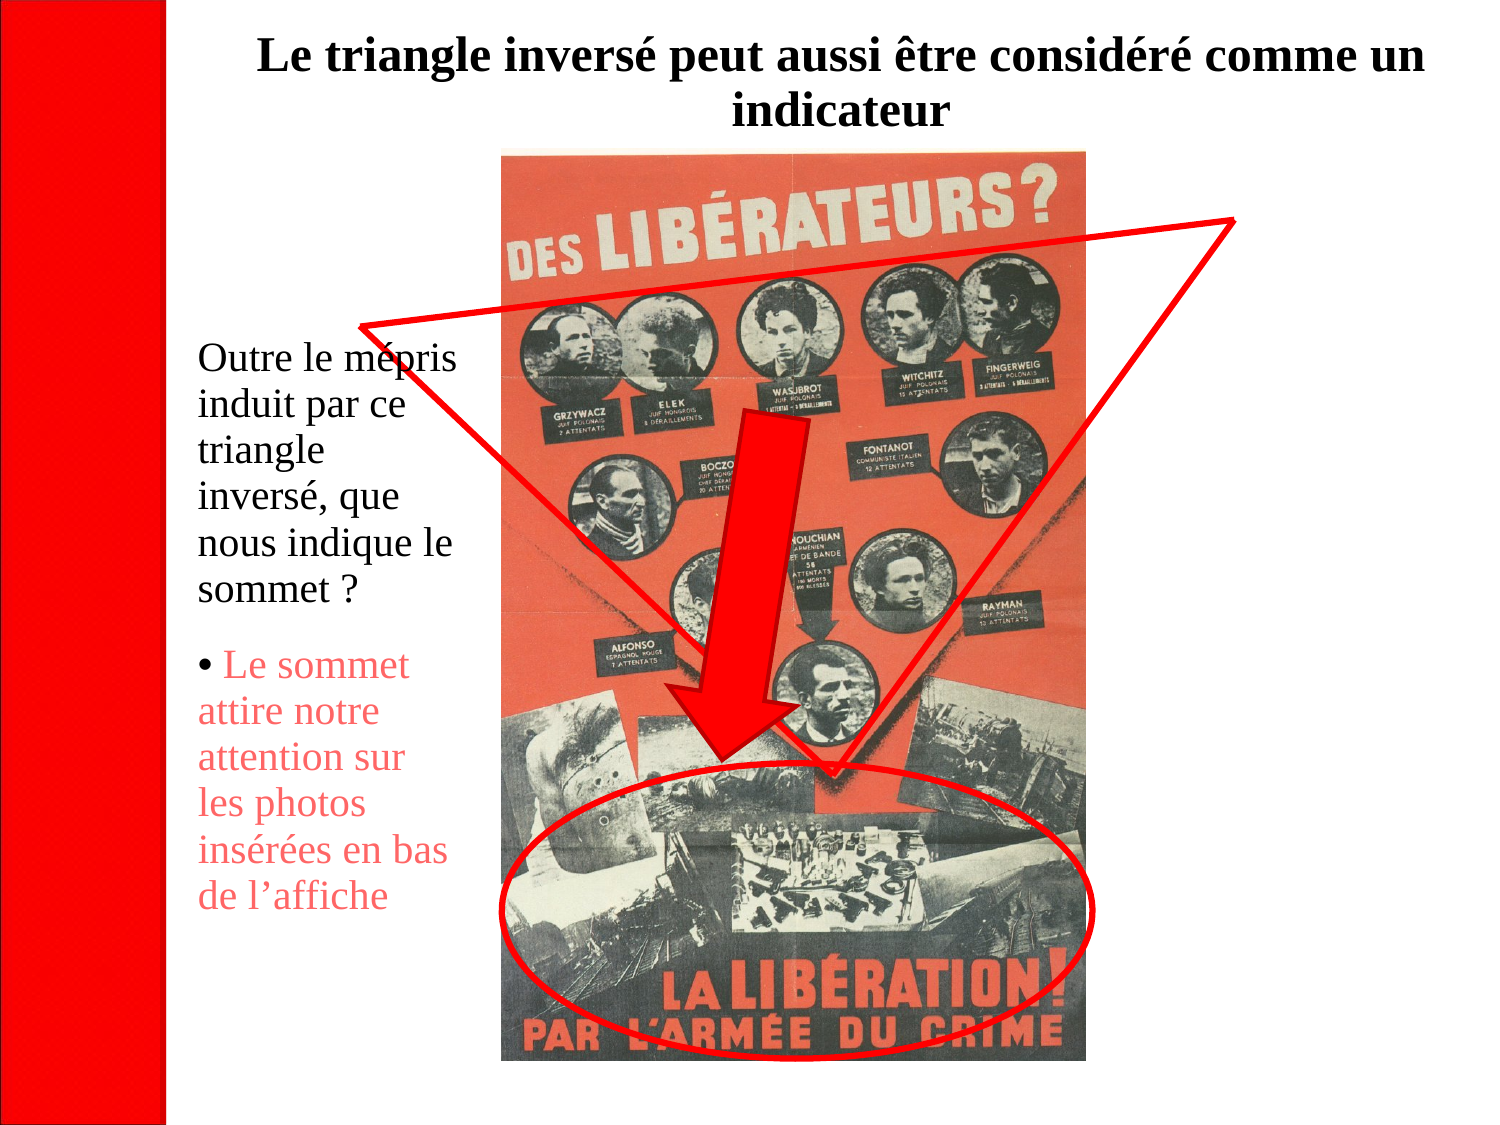

Le triangle inversé peut aussi être considéré comme un indicateur
Outre le mépris induit par ce triangle inversé, que nous indique le sommet ?
 Le sommet attire notre attention sur les photos insérées en bas de l’affiche